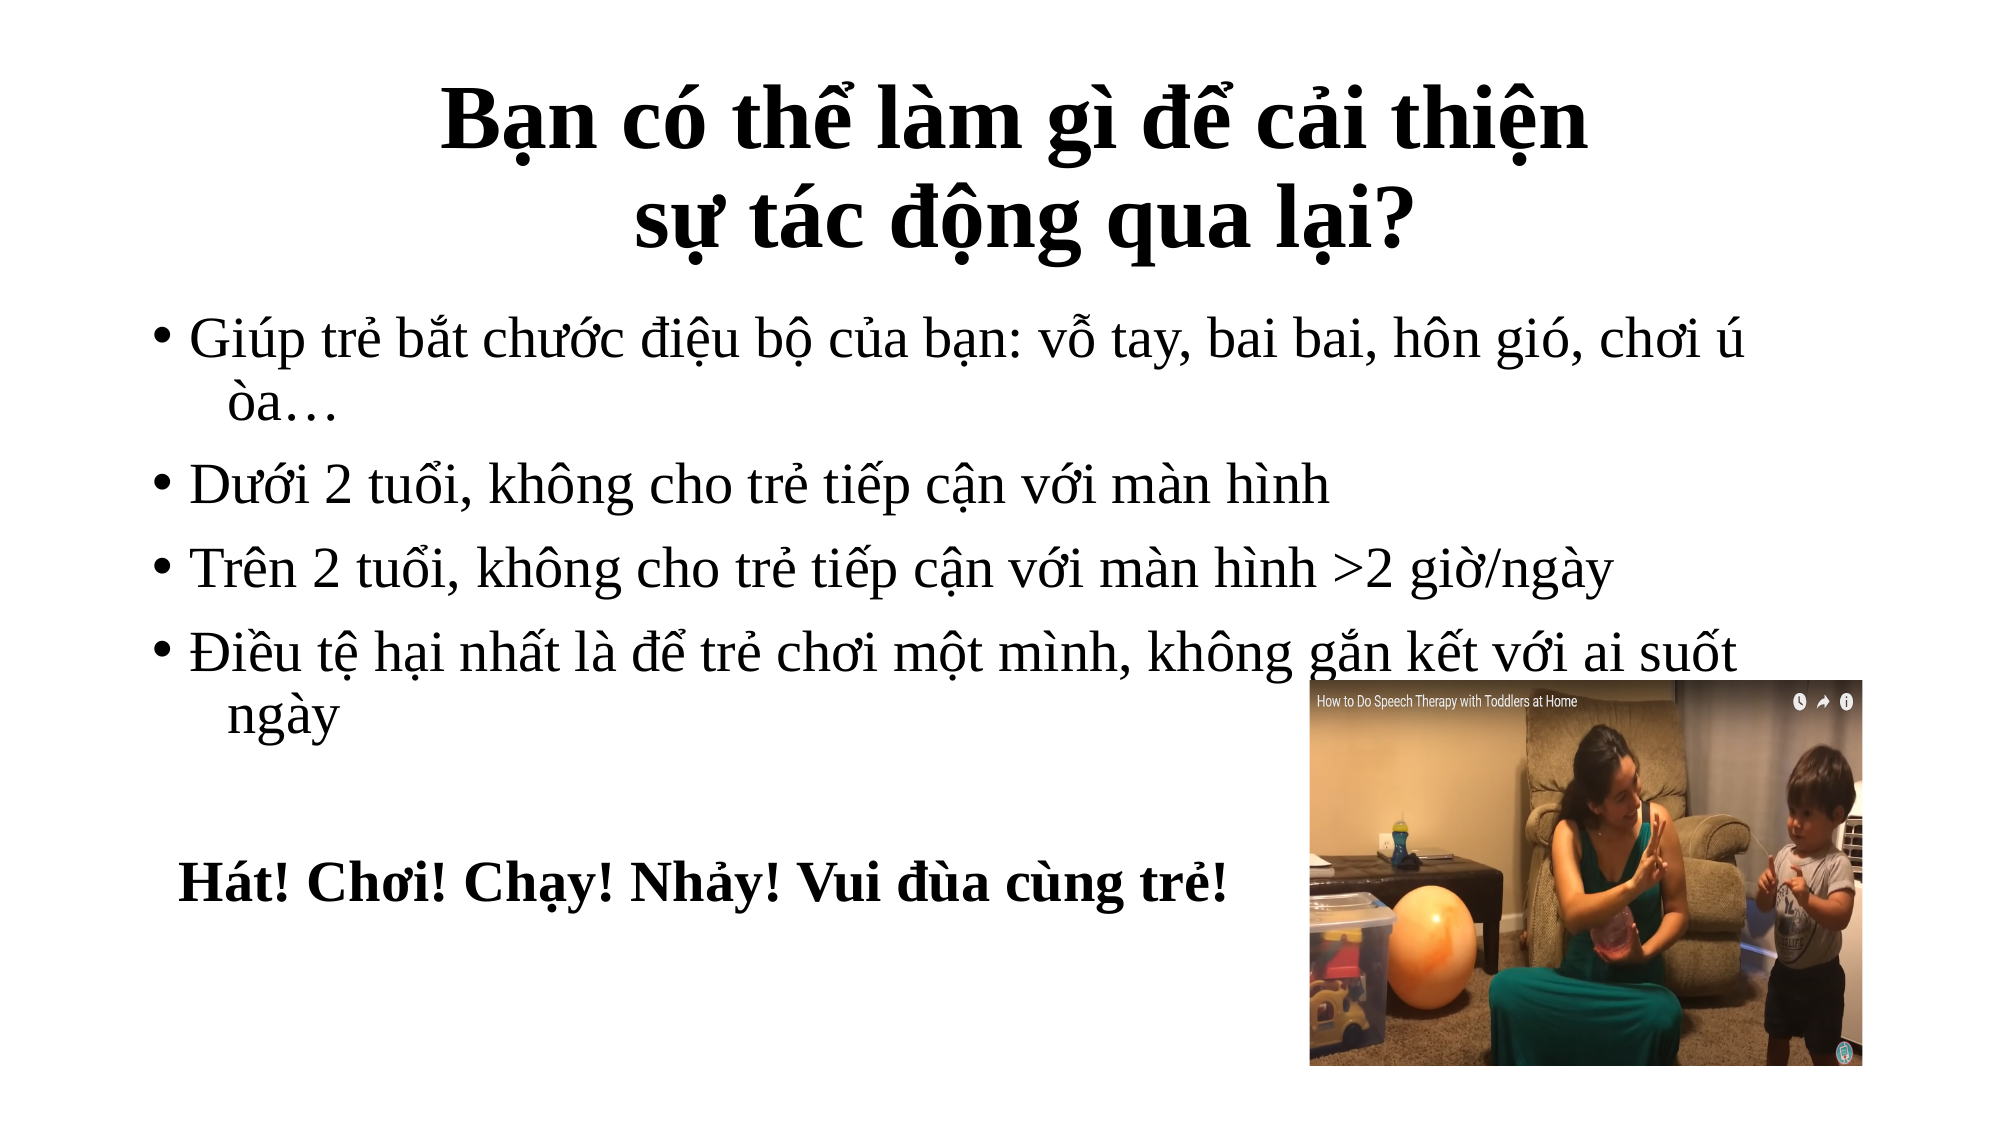

# Bạn có thể làm gì để cải thiện sự tác động qua lại?
Giúp trẻ bắt chước điệu bộ của bạn: vỗ tay, bai bai, hôn gió, chơi ú òa…
Dưới 2 tuổi, không cho trẻ tiếp cận với màn hình
Trên 2 tuổi, không cho trẻ tiếp cận với màn hình >2 giờ/ngày
Điều tệ hại nhất là để trẻ chơi một mình, không gắn kết với ai suốt ngày
 Hát! Chơi! Chạy! Nhảy! Vui đùa cùng trẻ!